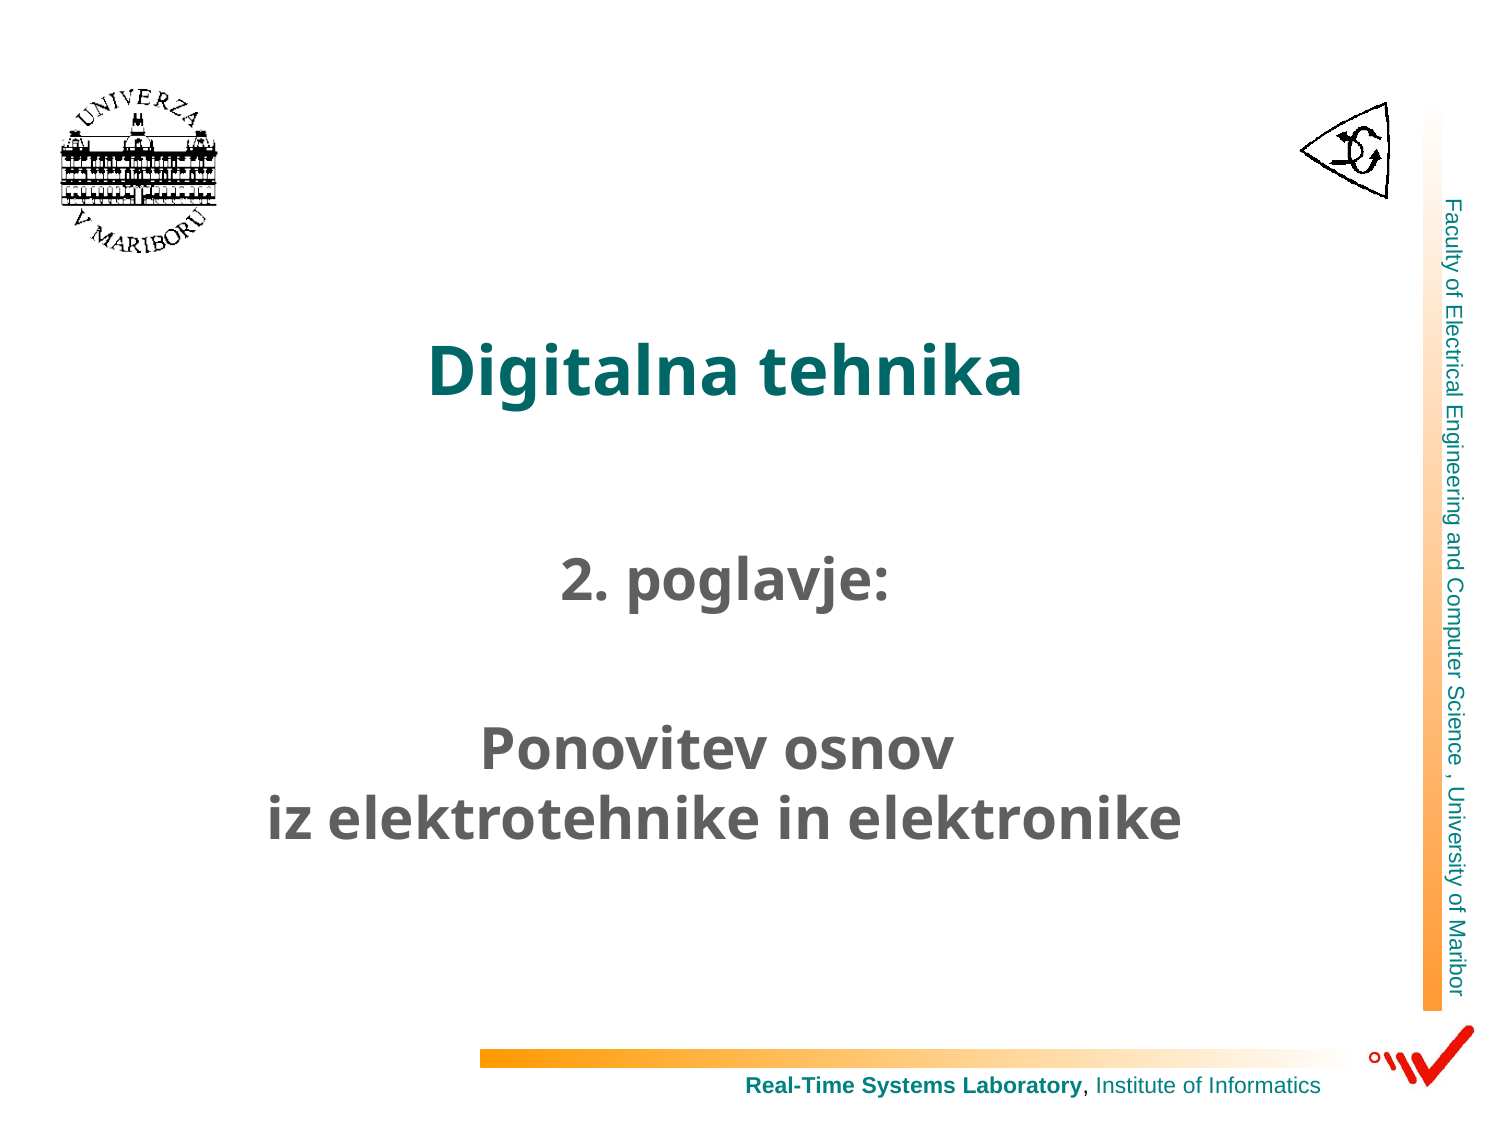

# Digitalna tehnika
2. poglavje:
Ponovitev osnov
iz elektrotehnike in elektronike